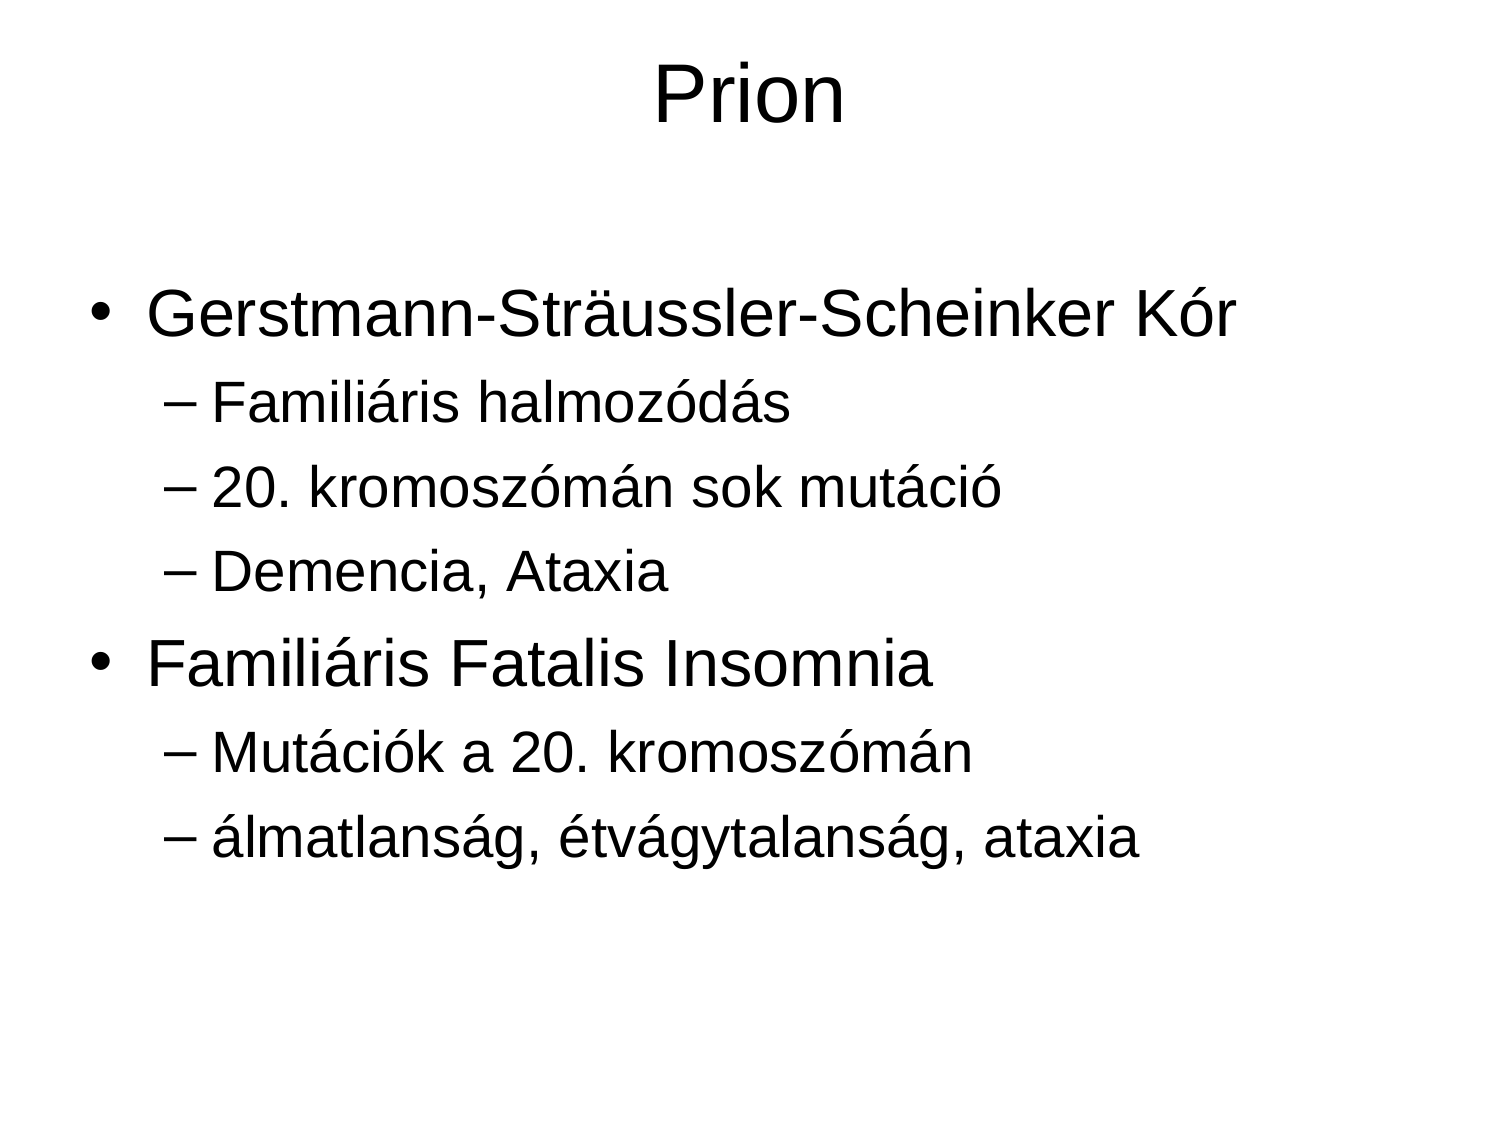

# Prion
Gerstmann-Sträussler-Scheinker Kór
Familiáris halmozódás
20. kromoszómán sok mutáció
Demencia, Ataxia
Familiáris Fatalis Insomnia
Mutációk a 20. kromoszómán
álmatlanság, étvágytalanság, ataxia